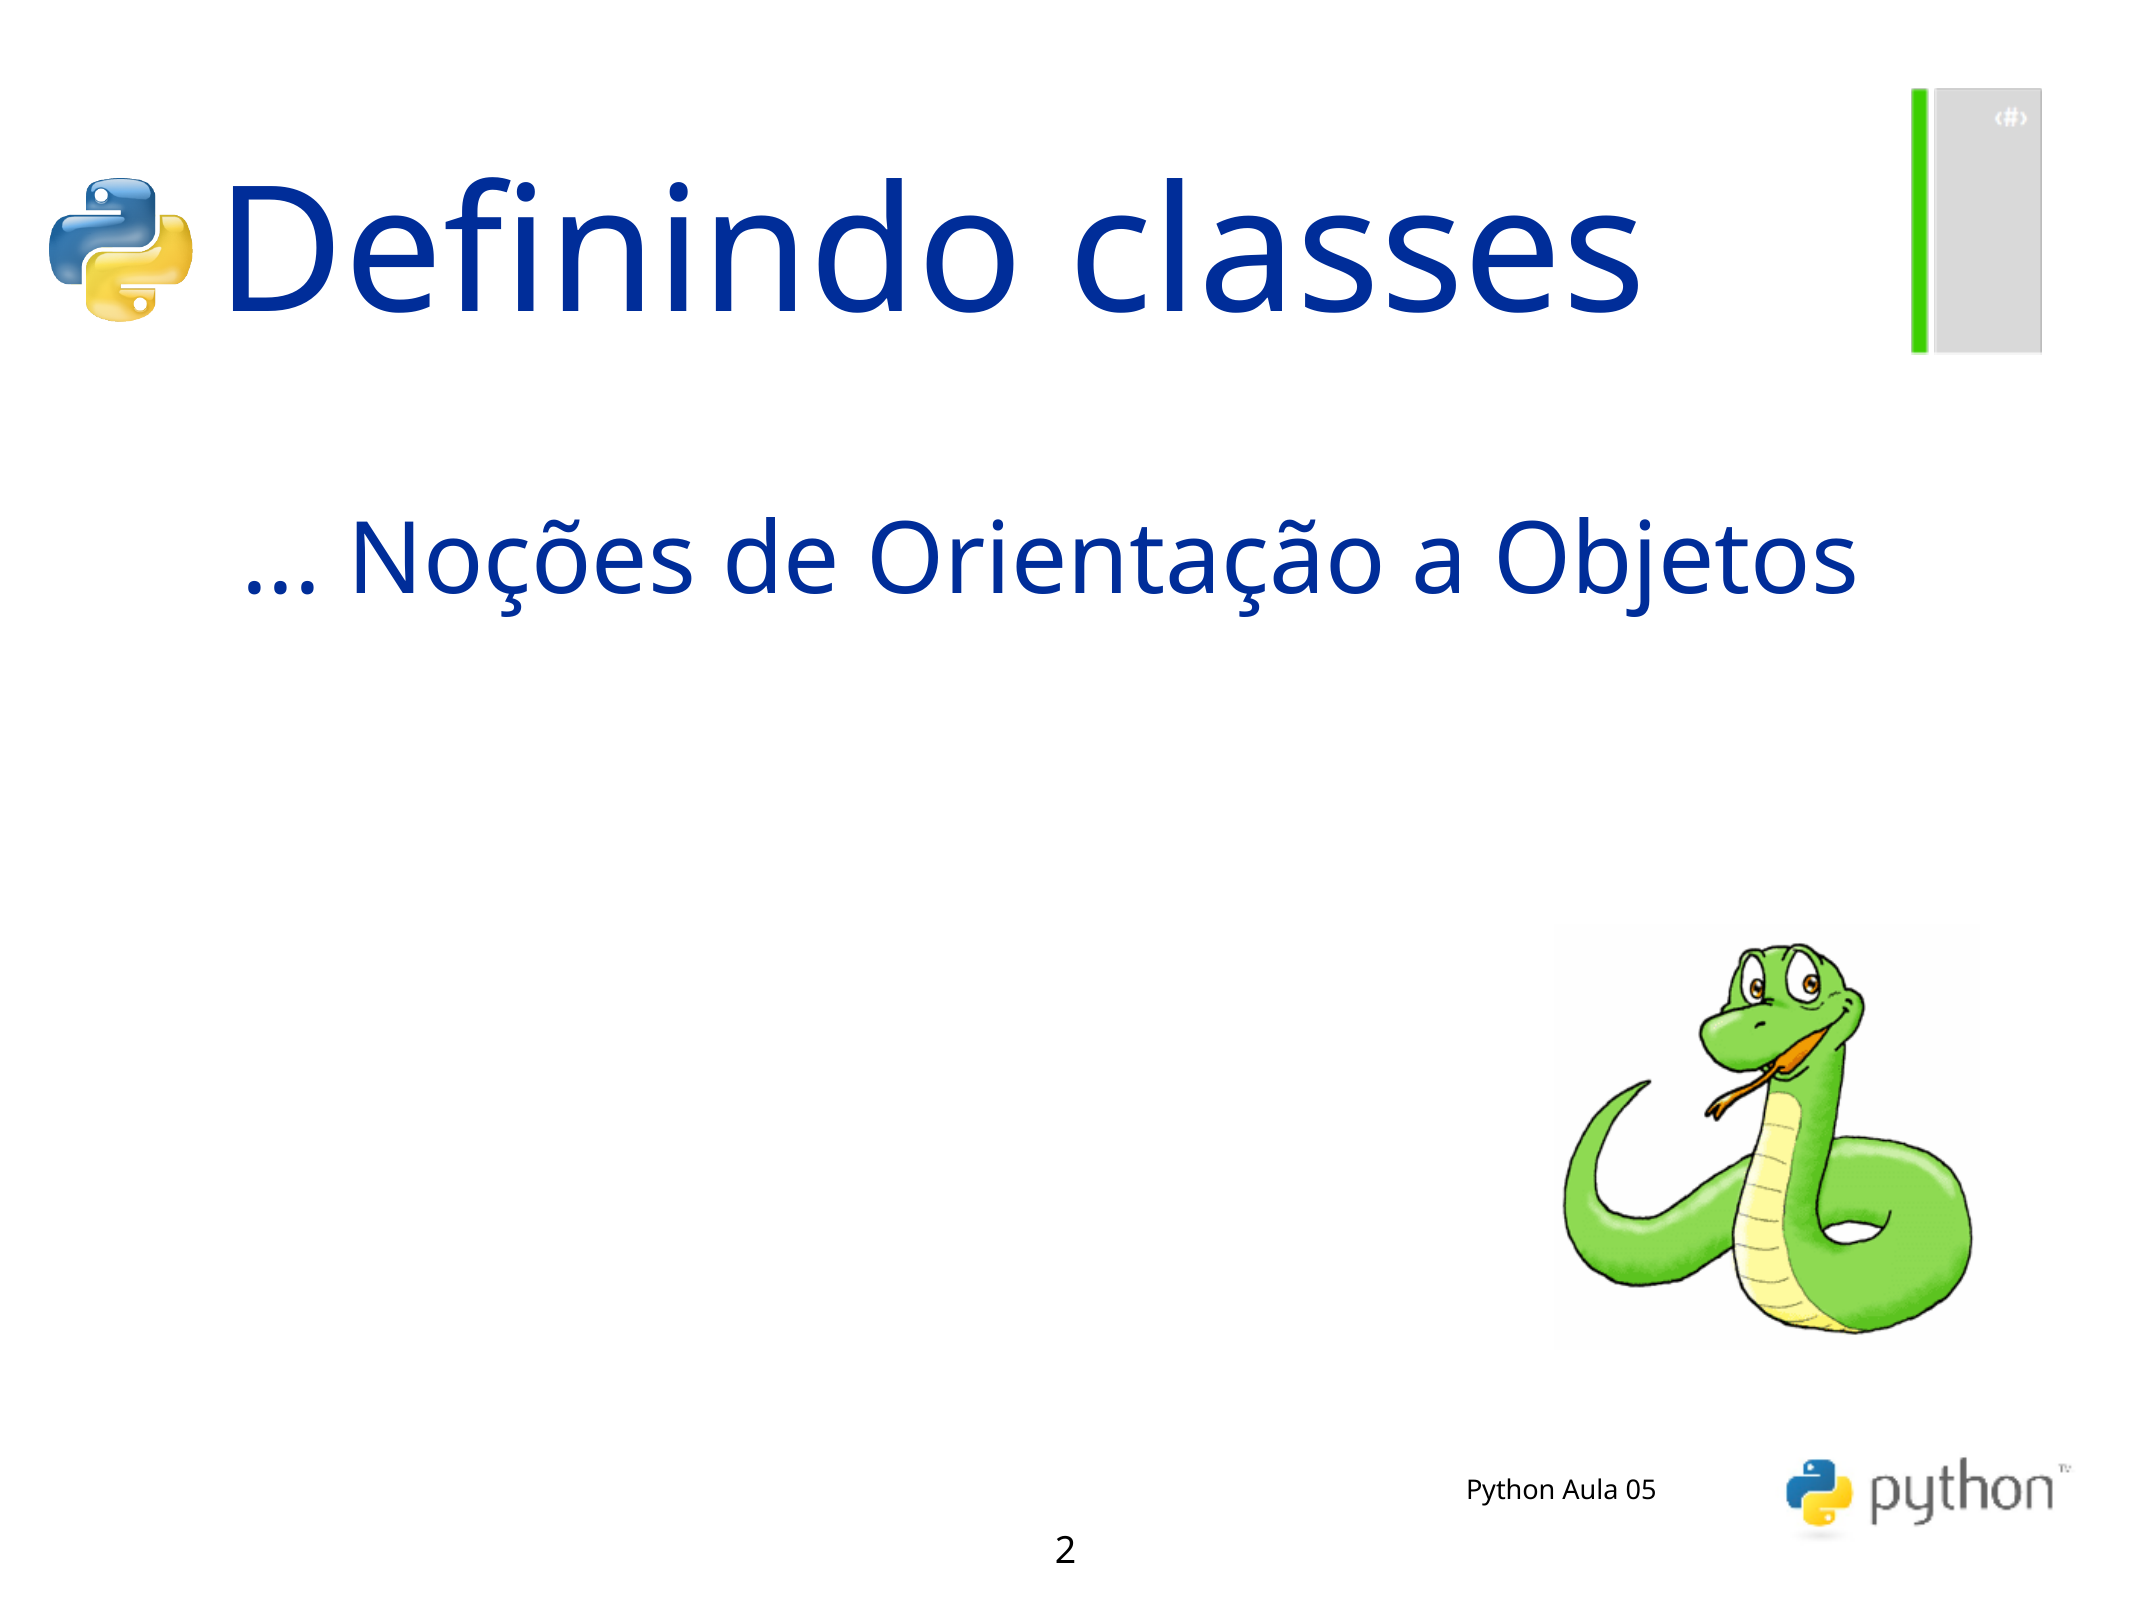

# Definindo classes
... Noções de Orientação a Objetos
Python Aula 05